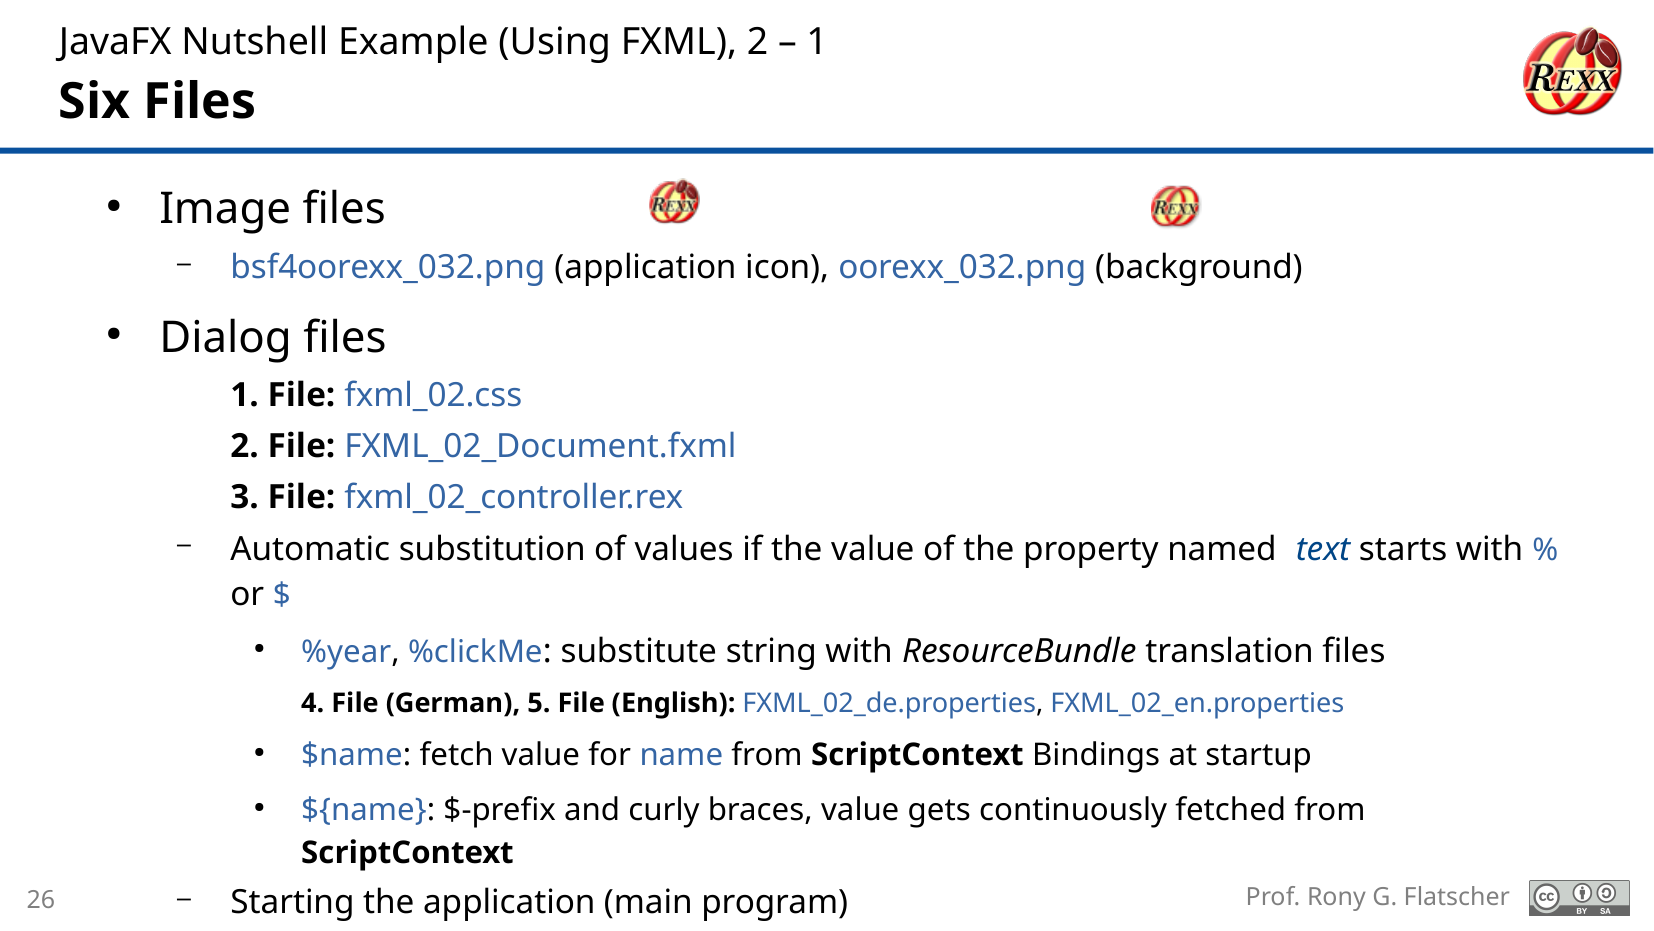

JavaFX Nutshell Example (Using FXML), 2 – 1
Six Files
# Image files
bsf4oorexx_032.png (application icon), oorexx_032.png (background)
Dialog files
1. File: fxml_02.css
2. File: FXML_02_Document.fxml
3. File: fxml_02_controller.rex
Automatic substitution of values if the value of the property named text starts with % or $
%year, %clickMe: substitute string with ResourceBundle translation files
4. File (German), 5. File (English): FXML_02_de.properties, FXML_02_en.properties
$name: fetch value for name from ScriptContext Bindings at startup
${name}: $-prefix and curly braces, value gets continuously fetched from ScriptContext
Starting the application (main program)
6. File: fxml_02.rex